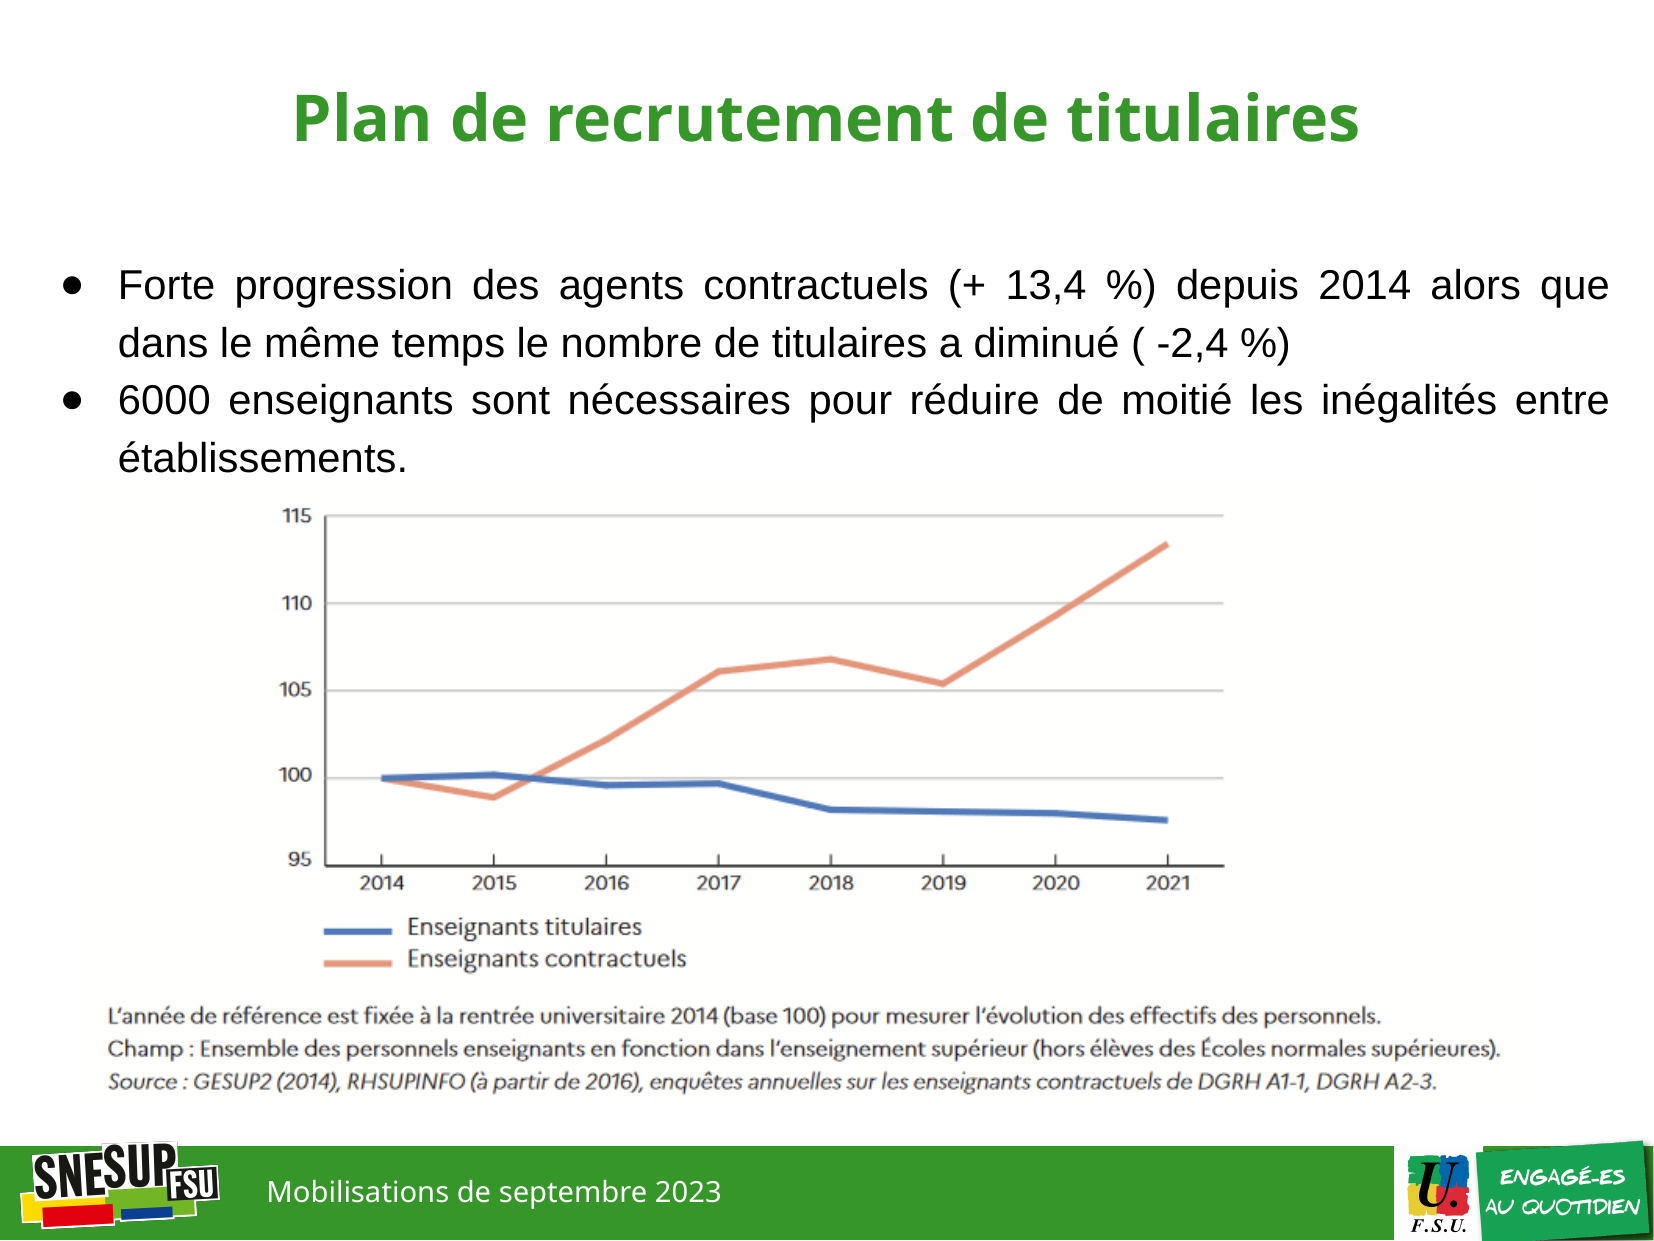

# Plan de recrutement de titulaires
Forte progression des agents contractuels (+ 13,4 %) depuis 2014 alors que dans le même temps le nombre de titulaires a diminué ( -2,4 %)
6000 enseignants sont nécessaires pour réduire de moitié les inégalités entre établissements.